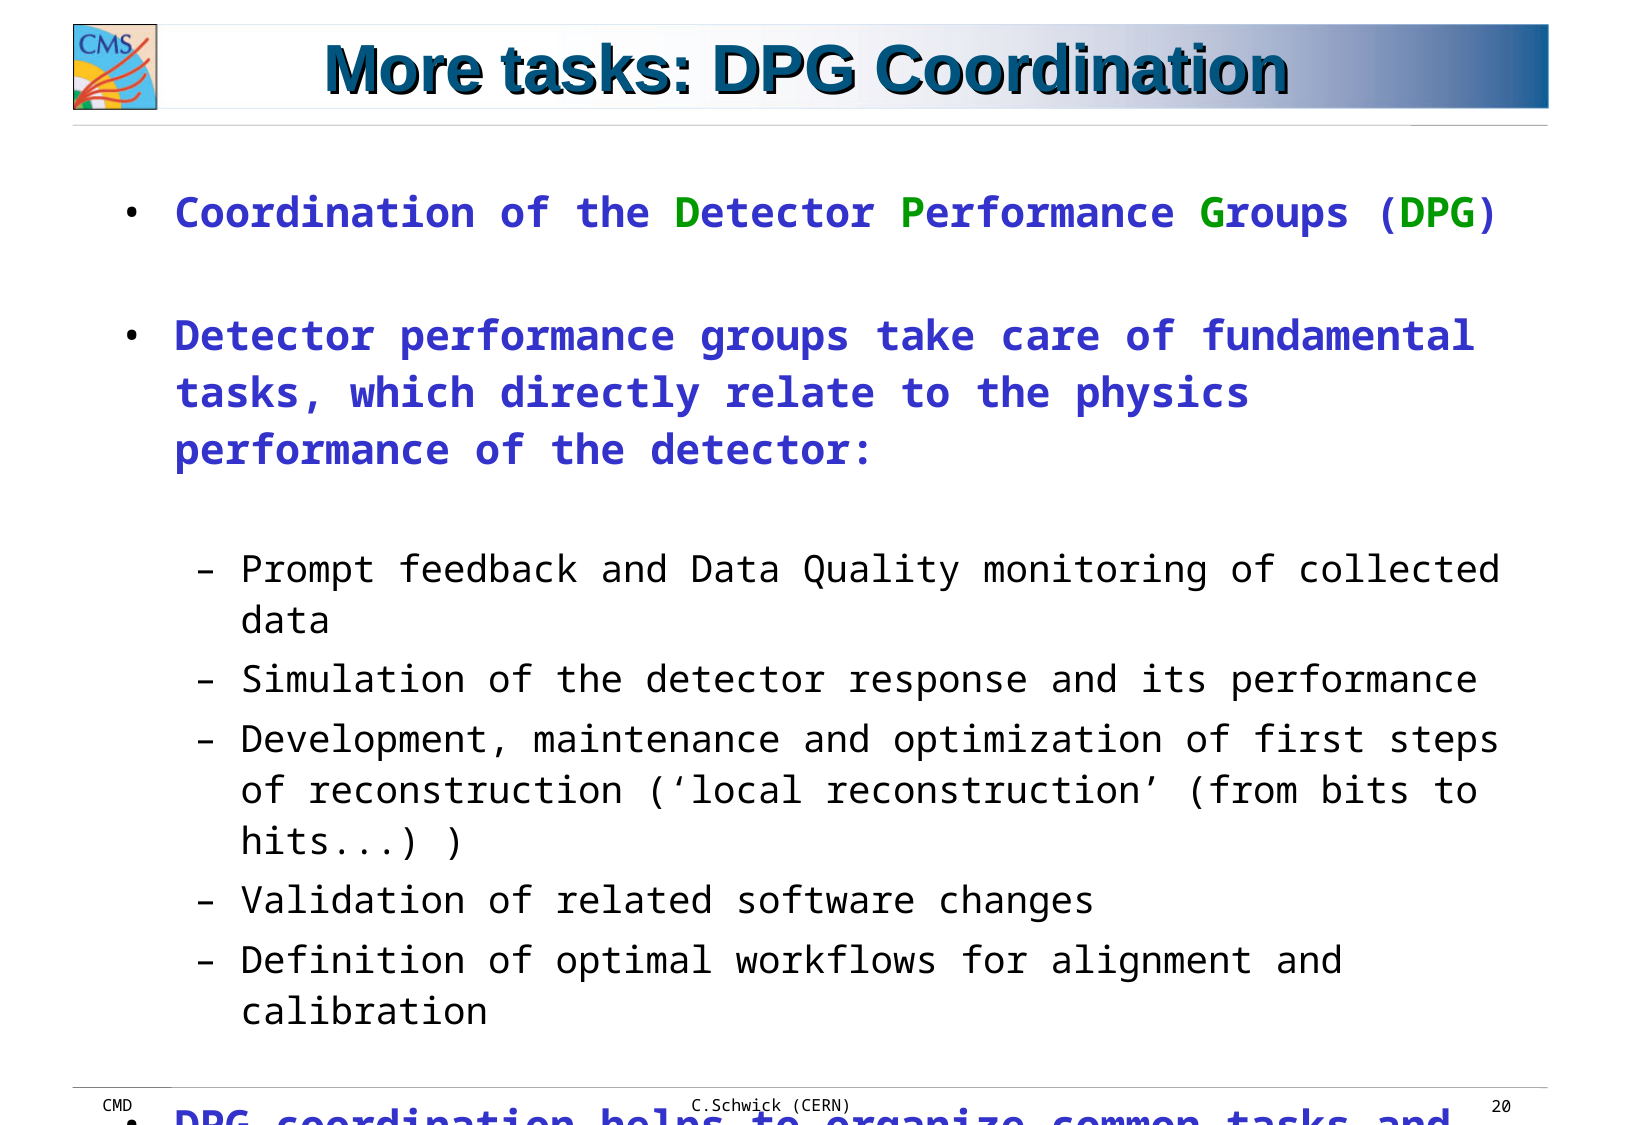

# More tasks: DPG Coordination
Coordination of the Detector Performance Groups (DPG)
Detector performance groups take care of fundamental tasks, which directly relate to the physics performance of the detector:
Prompt feedback and Data Quality monitoring of collected data
Simulation of the detector response and its performance
Development, maintenance and optimization of first steps of reconstruction (‘local reconstruction’ (from bits to hits...) )
Validation of related software changes
Definition of optimal workflows for alignment and calibration
DPG coordination helps to organize common tasks and facilitates the information flow among DPGs and with others (like PPD/computing/offline/POGs) both for offline and during data-taking
PPD: Physics Performance and Datasets
POG: Physics Objects Groups